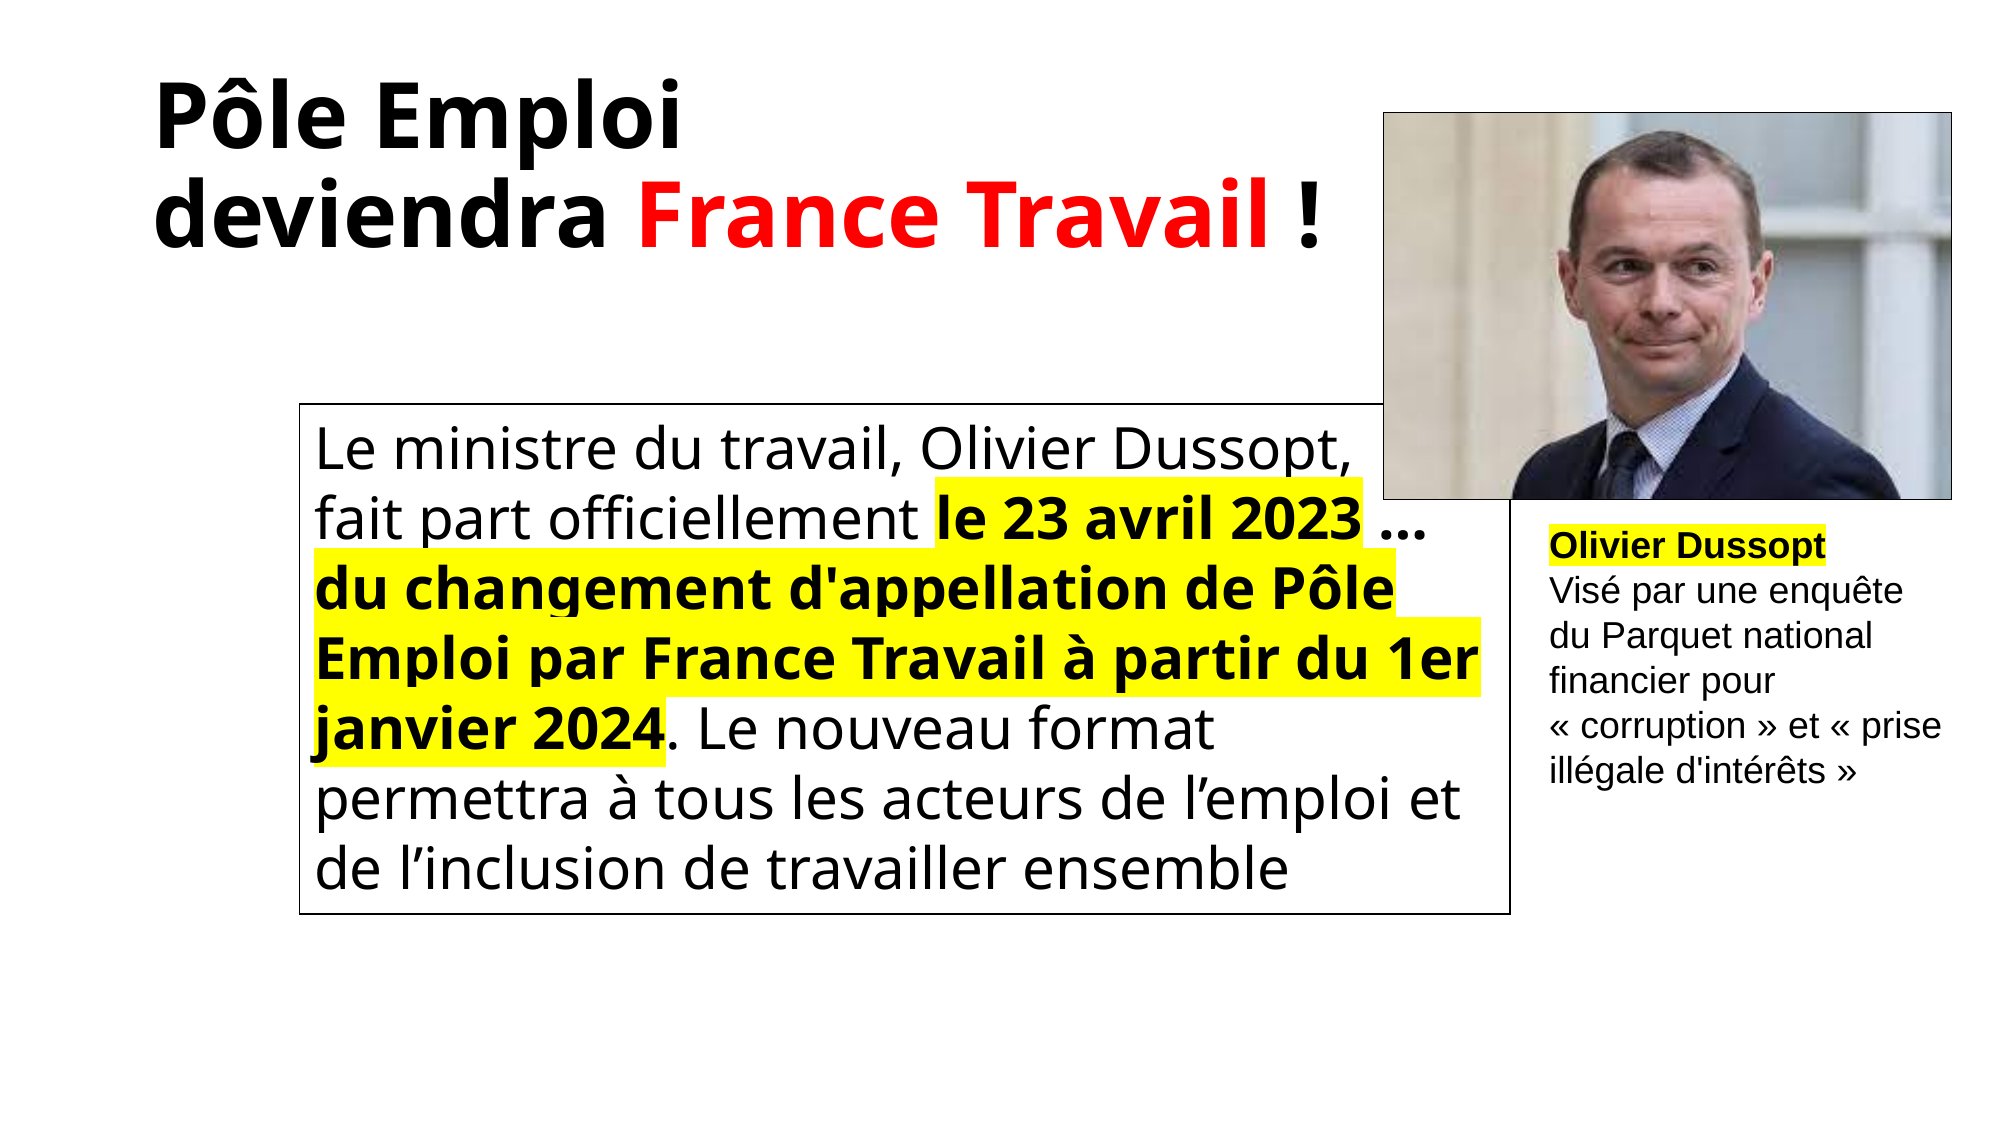

# Pôle Emploi deviendra France Travail !
Le ministre du travail, Olivier Dussopt,
fait part officiellement le 23 avril 2023 …
du changement d'appellation de Pôle Emploi par France Travail à partir du 1er janvier 2024. Le nouveau format permettra à tous les acteurs de l’emploi et de l’inclusion de travailler ensemble
Olivier Dussopt
Visé par une enquête
du Parquet national financier pour
« corruption » et « prise illégale d'intérêts »